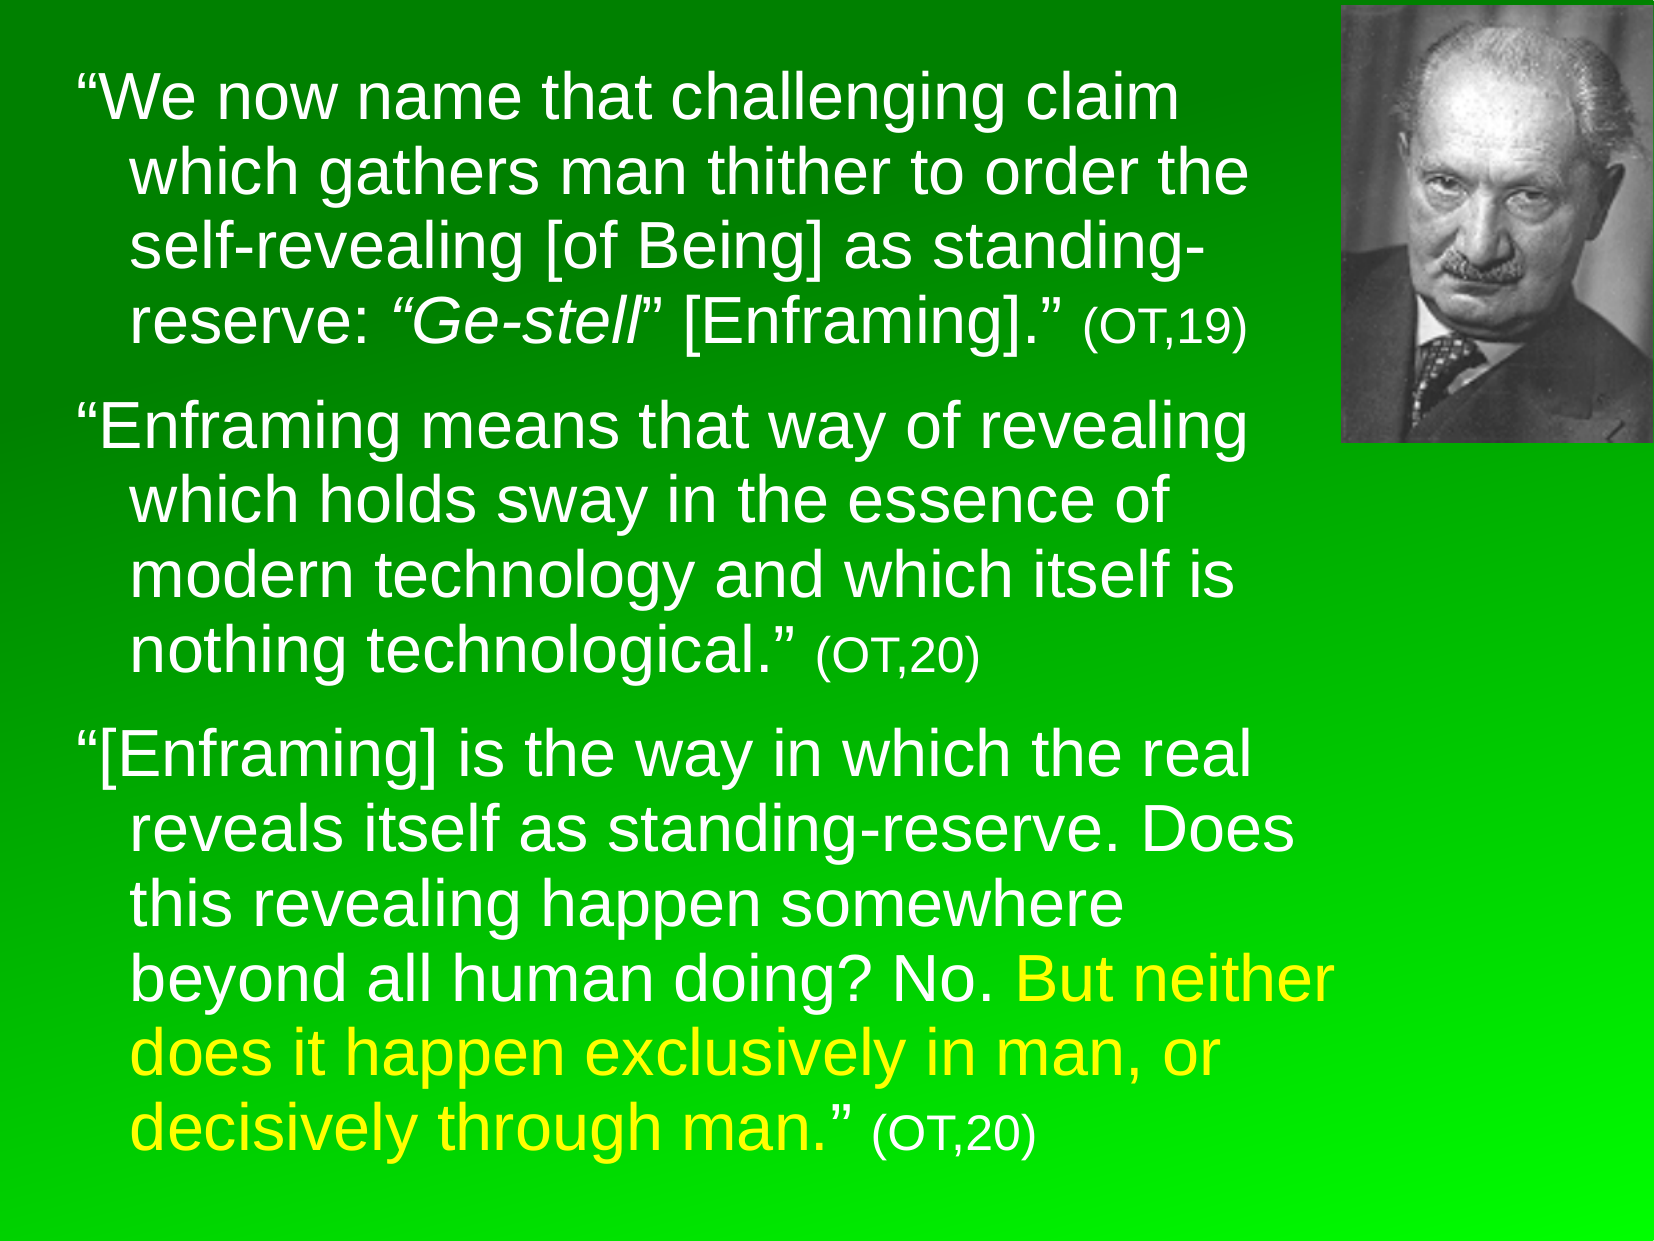

# “We now name that challenging claim which gathers man thither to order the self-revealing [of Being] as standing-reserve: “Ge-stell” [Enframing].” (OT,19)
“Enframing means that way of revealing which holds sway in the essence of modern technology and which itself is nothing technological.” (OT,20)
“[Enframing] is the way in which the real reveals itself as standing-reserve. Does this revealing happen somewhere beyond all human doing? No. But neither does it happen exclusively in man, or decisively through man.” (OT,20)